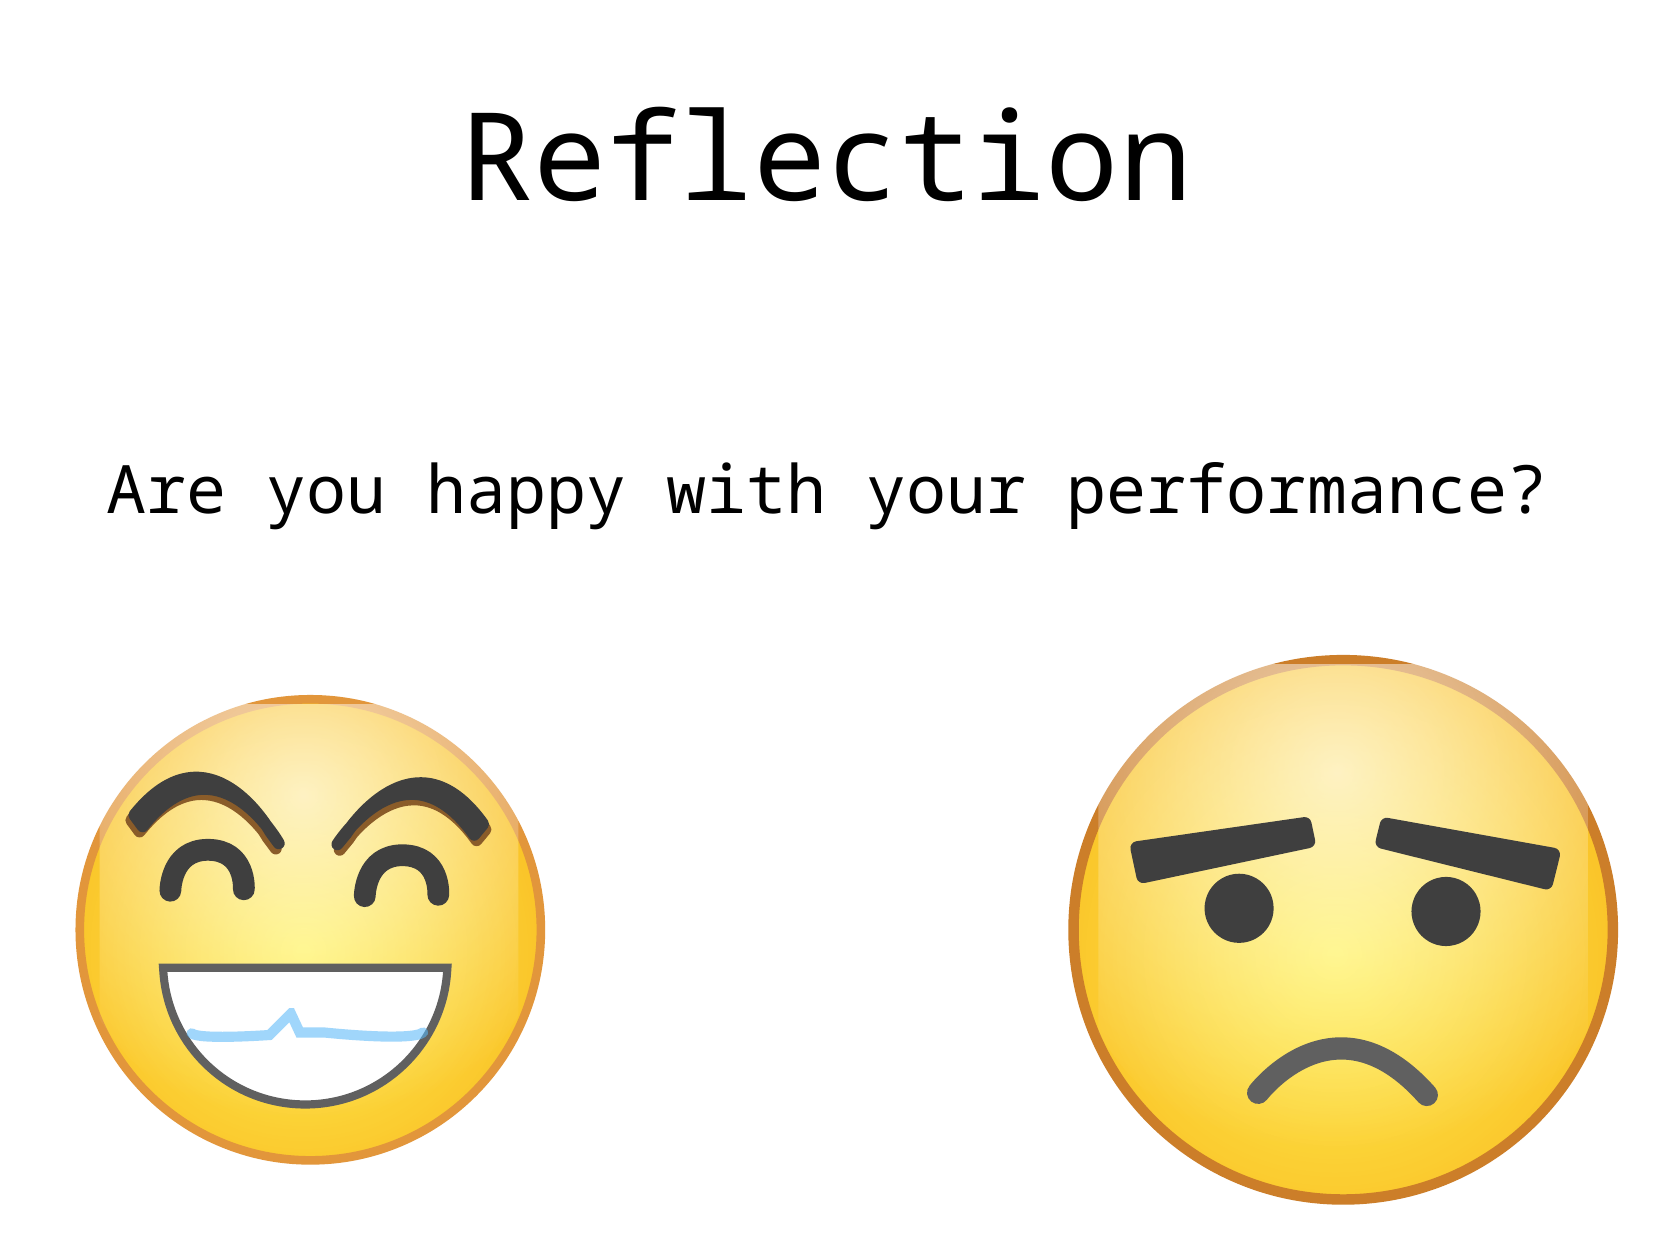

# Reflection
Are you happy with your performance?